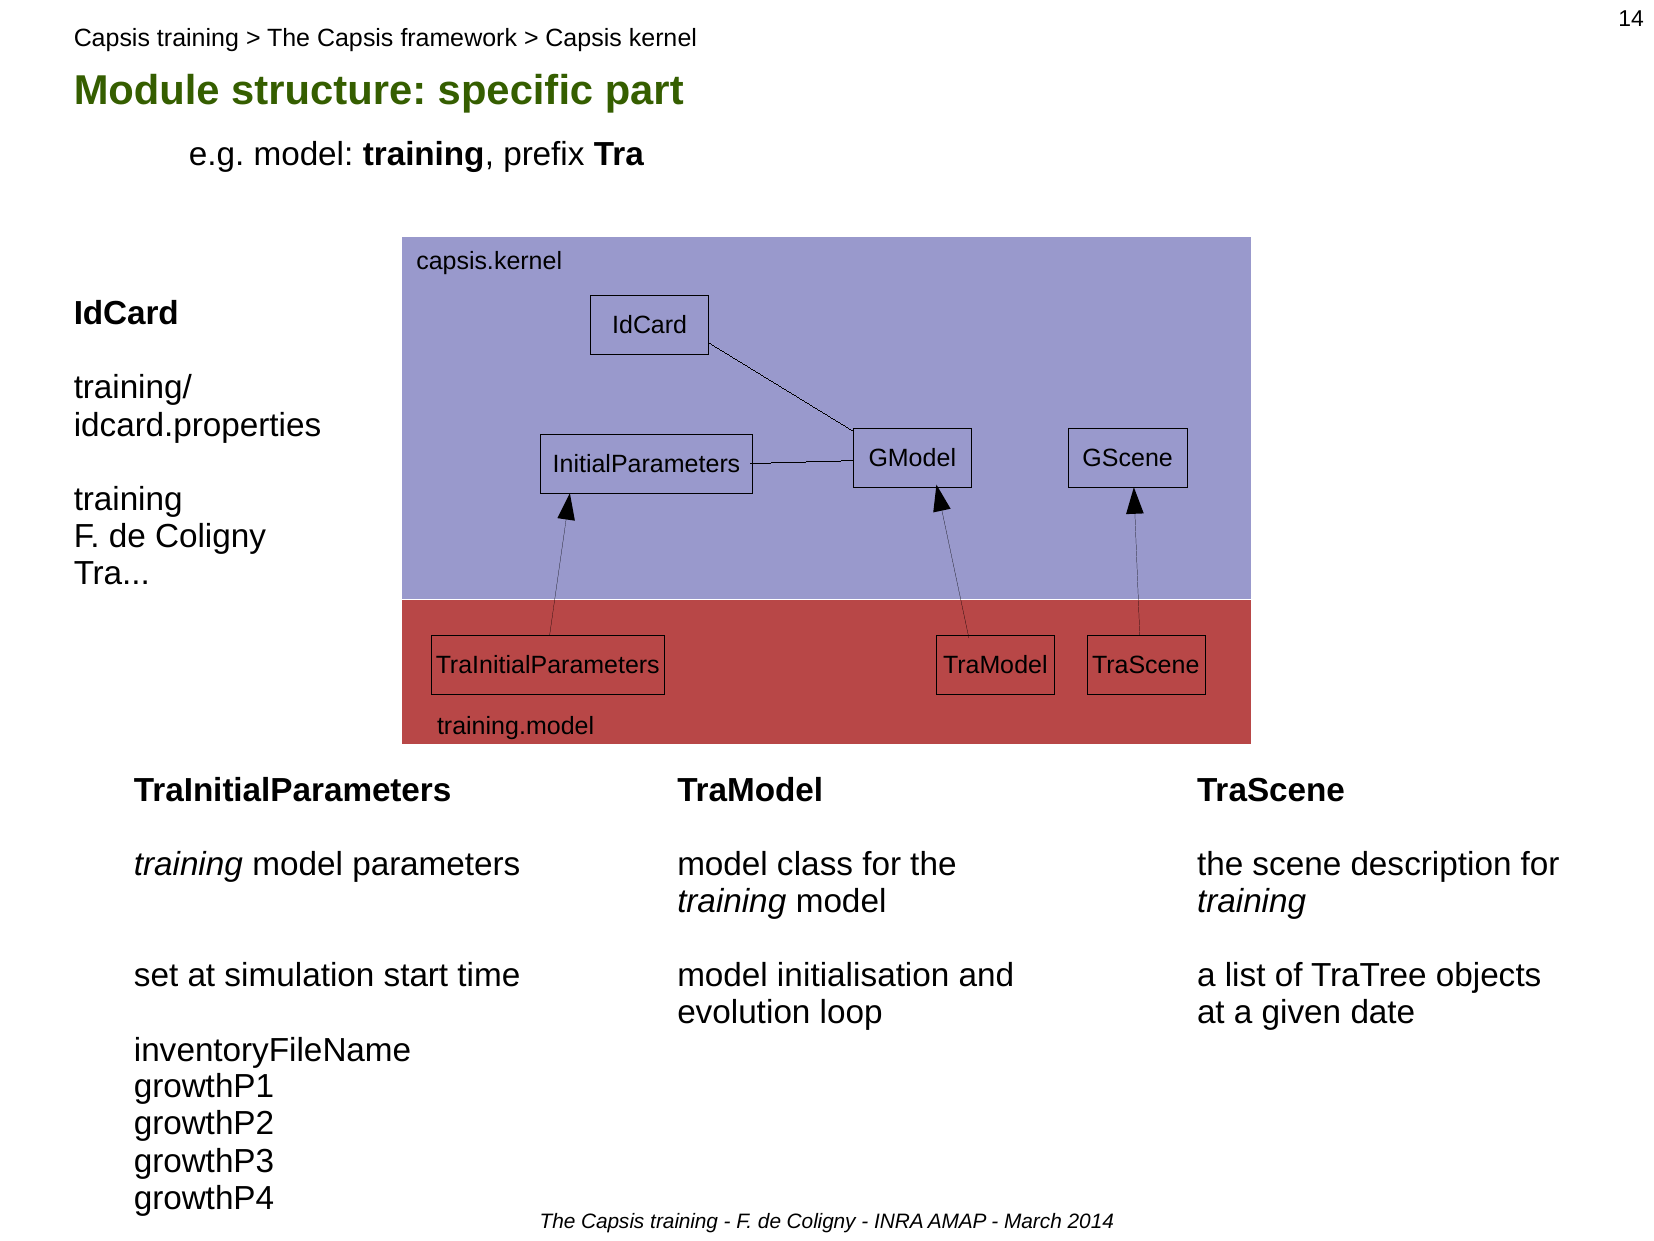

14
Capsis training > The Capsis framework > Capsis kernel
Module structure: specific part
e.g. model: training, prefix Tra
capsis.kernel
IdCard
training/
idcard.properties
training
F. de Coligny
Tra...
IdCard
GModel
GScene
InitialParameters
TraInitialParameters
TraModel
TraScene
training.model
TraInitialParameters
training model parameters
set at simulation start time
inventoryFileName
growthP1
growthP2
growthP3
growthP4
TraModel
model class for the
training model
model initialisation and evolution loop
TraScene
the scene description for
training
a list of TraTree objects
at a given date
The Capsis training - F. de Coligny - INRA AMAP - March 2014